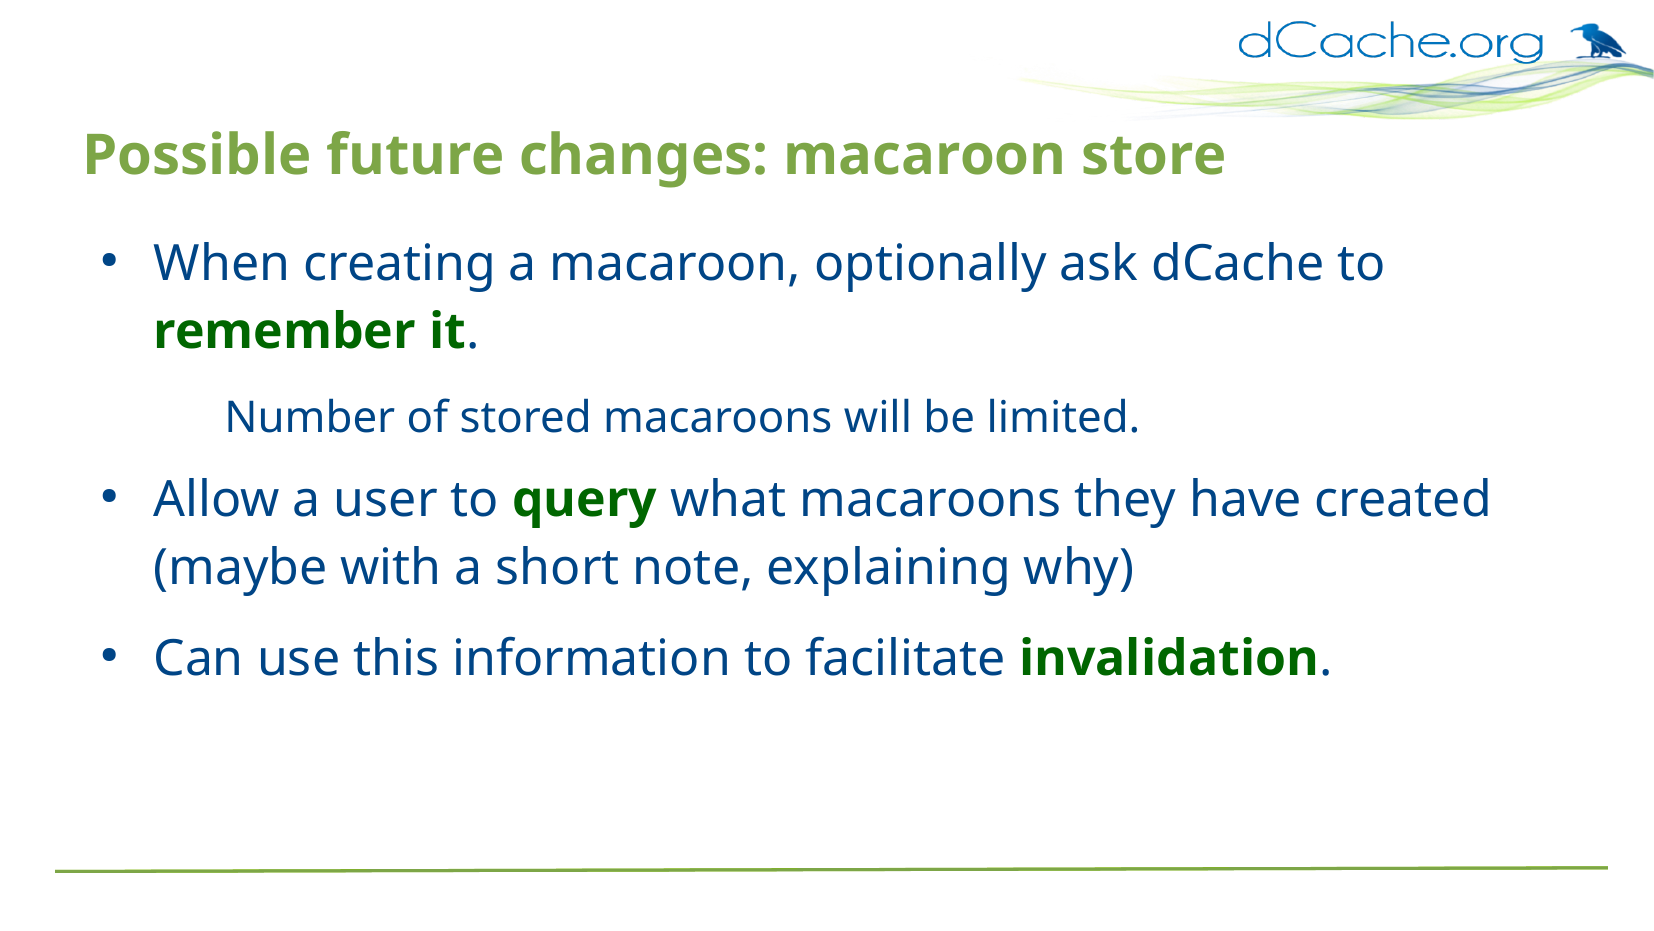

# Possible future changes: macaroon store
When creating a macaroon, optionally ask dCache to remember it.
Number of stored macaroons will be limited.
Allow a user to query what macaroons they have created (maybe with a short note, explaining why)
Can use this information to facilitate invalidation.